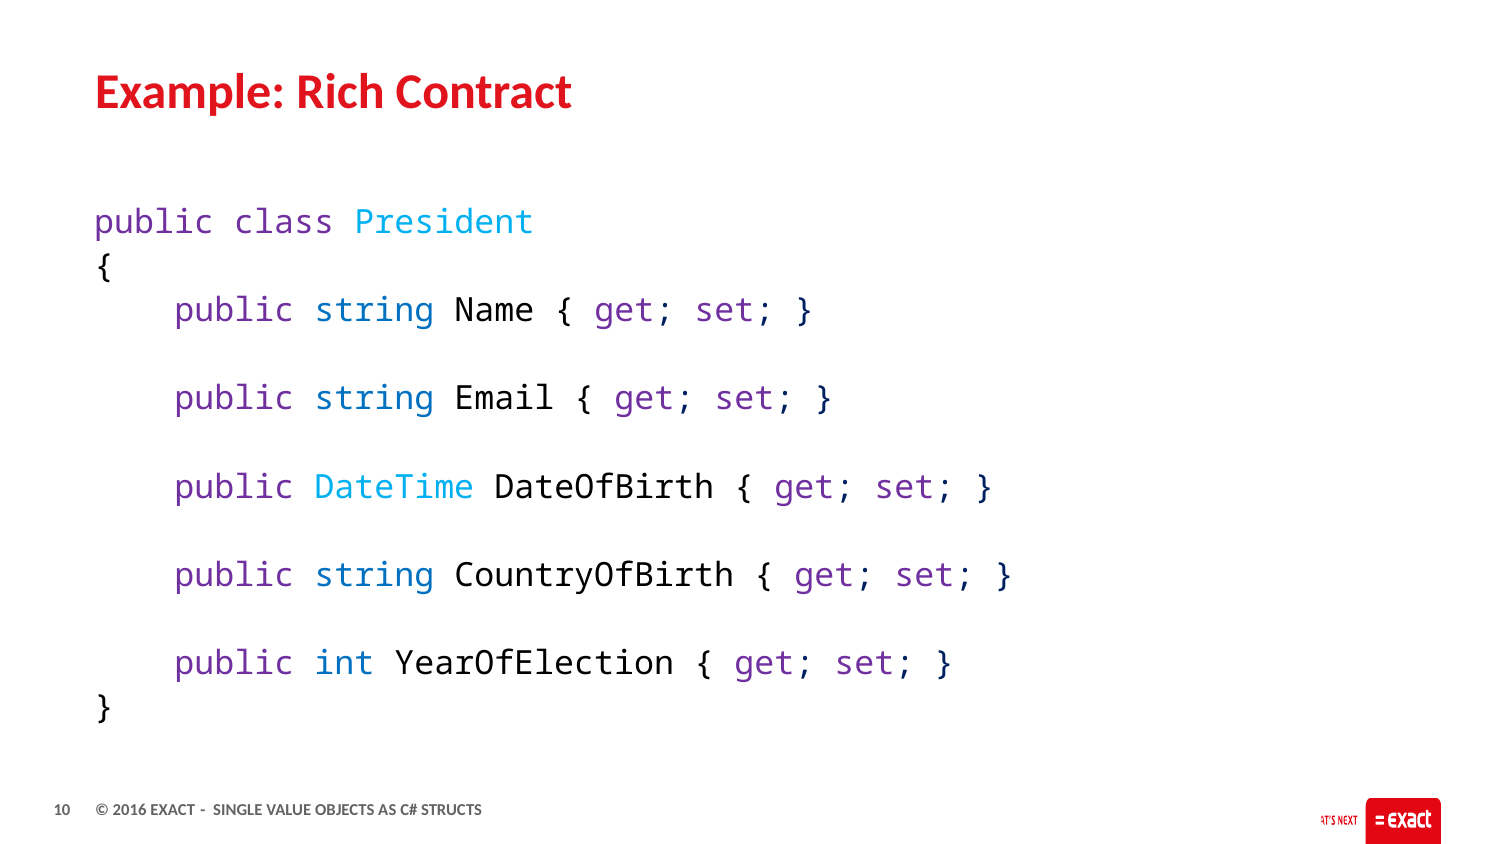

# Example: Rich Contract
public class President
{
 public string Name { get; set; }
 public string Email { get; set; }
 public DateTime DateOfBirth { get; set; }
 public string CountryOfBirth { get; set; }
 public int YearOfElection { get; set; }
}
- Single Value Objects as C# structs